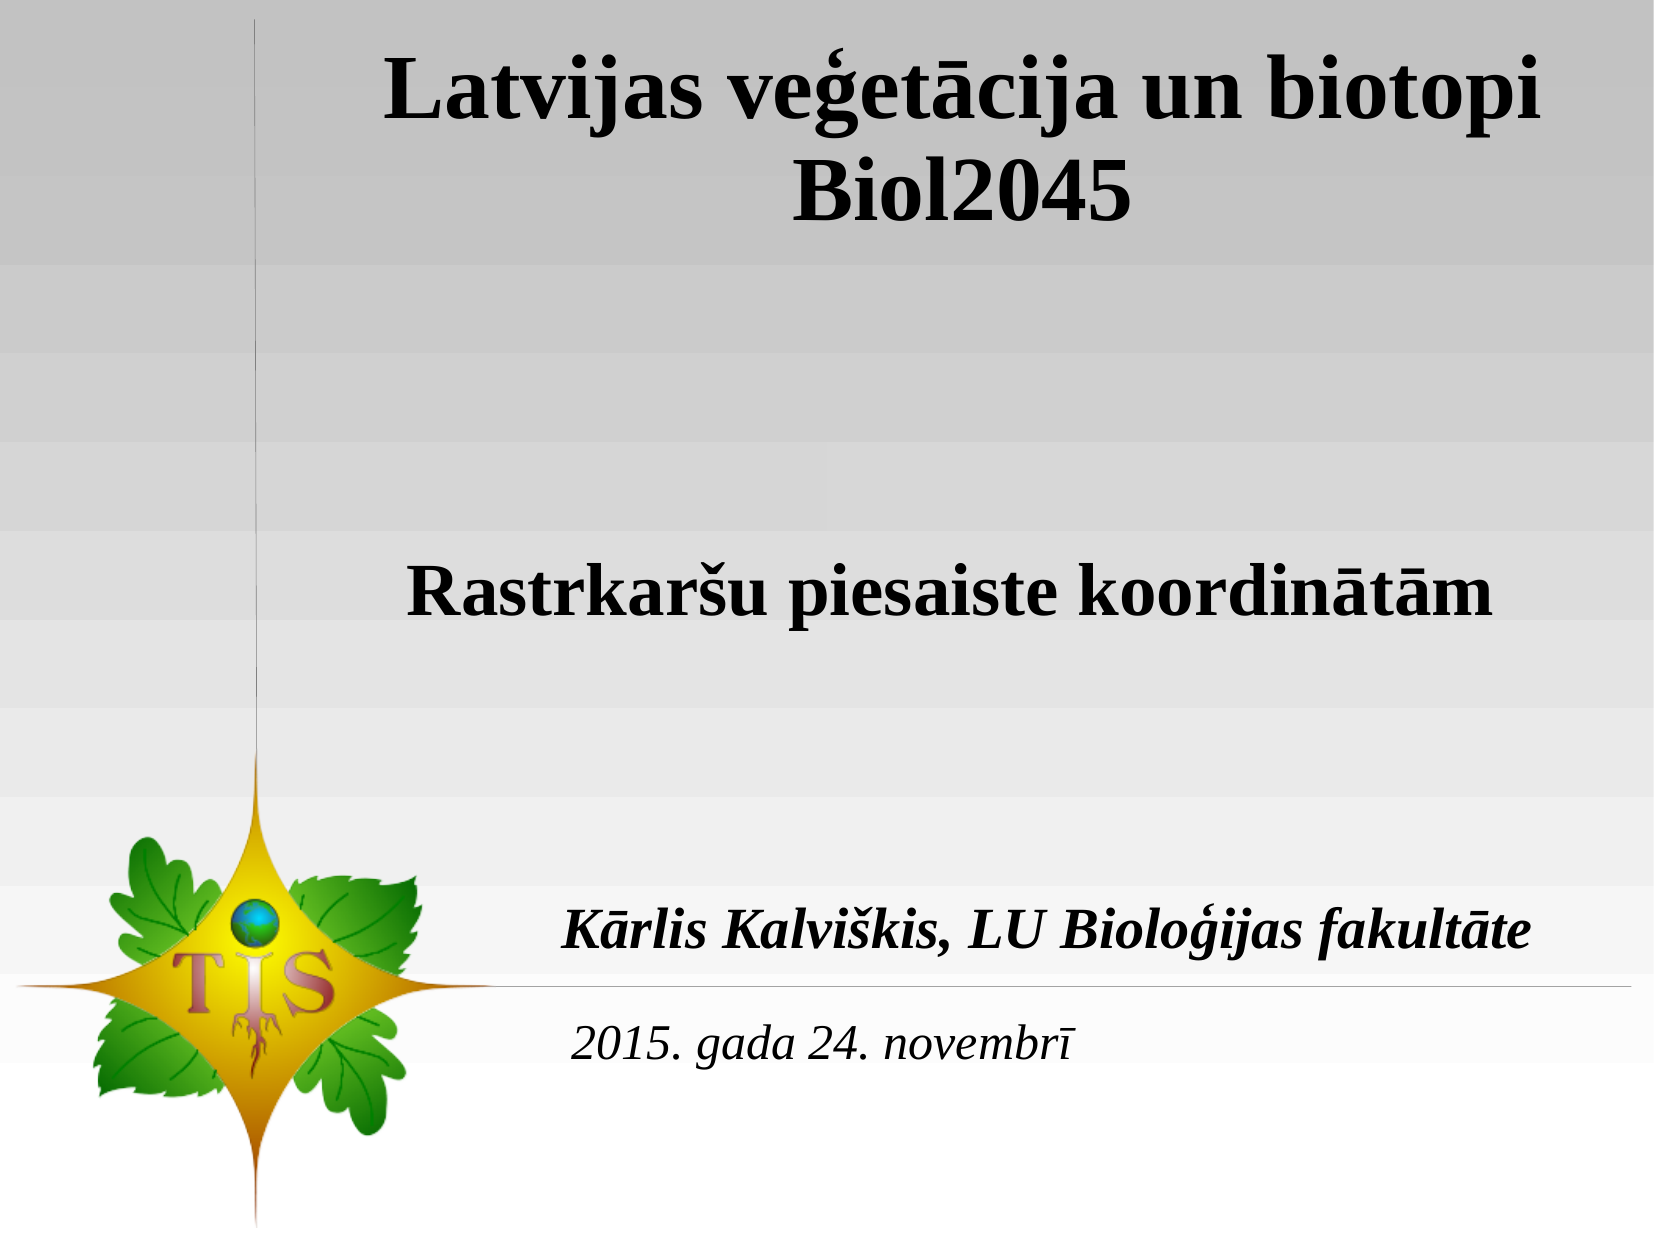

# Rastrkaršu piesaiste koordinātām
2015. gada 24. novembrī